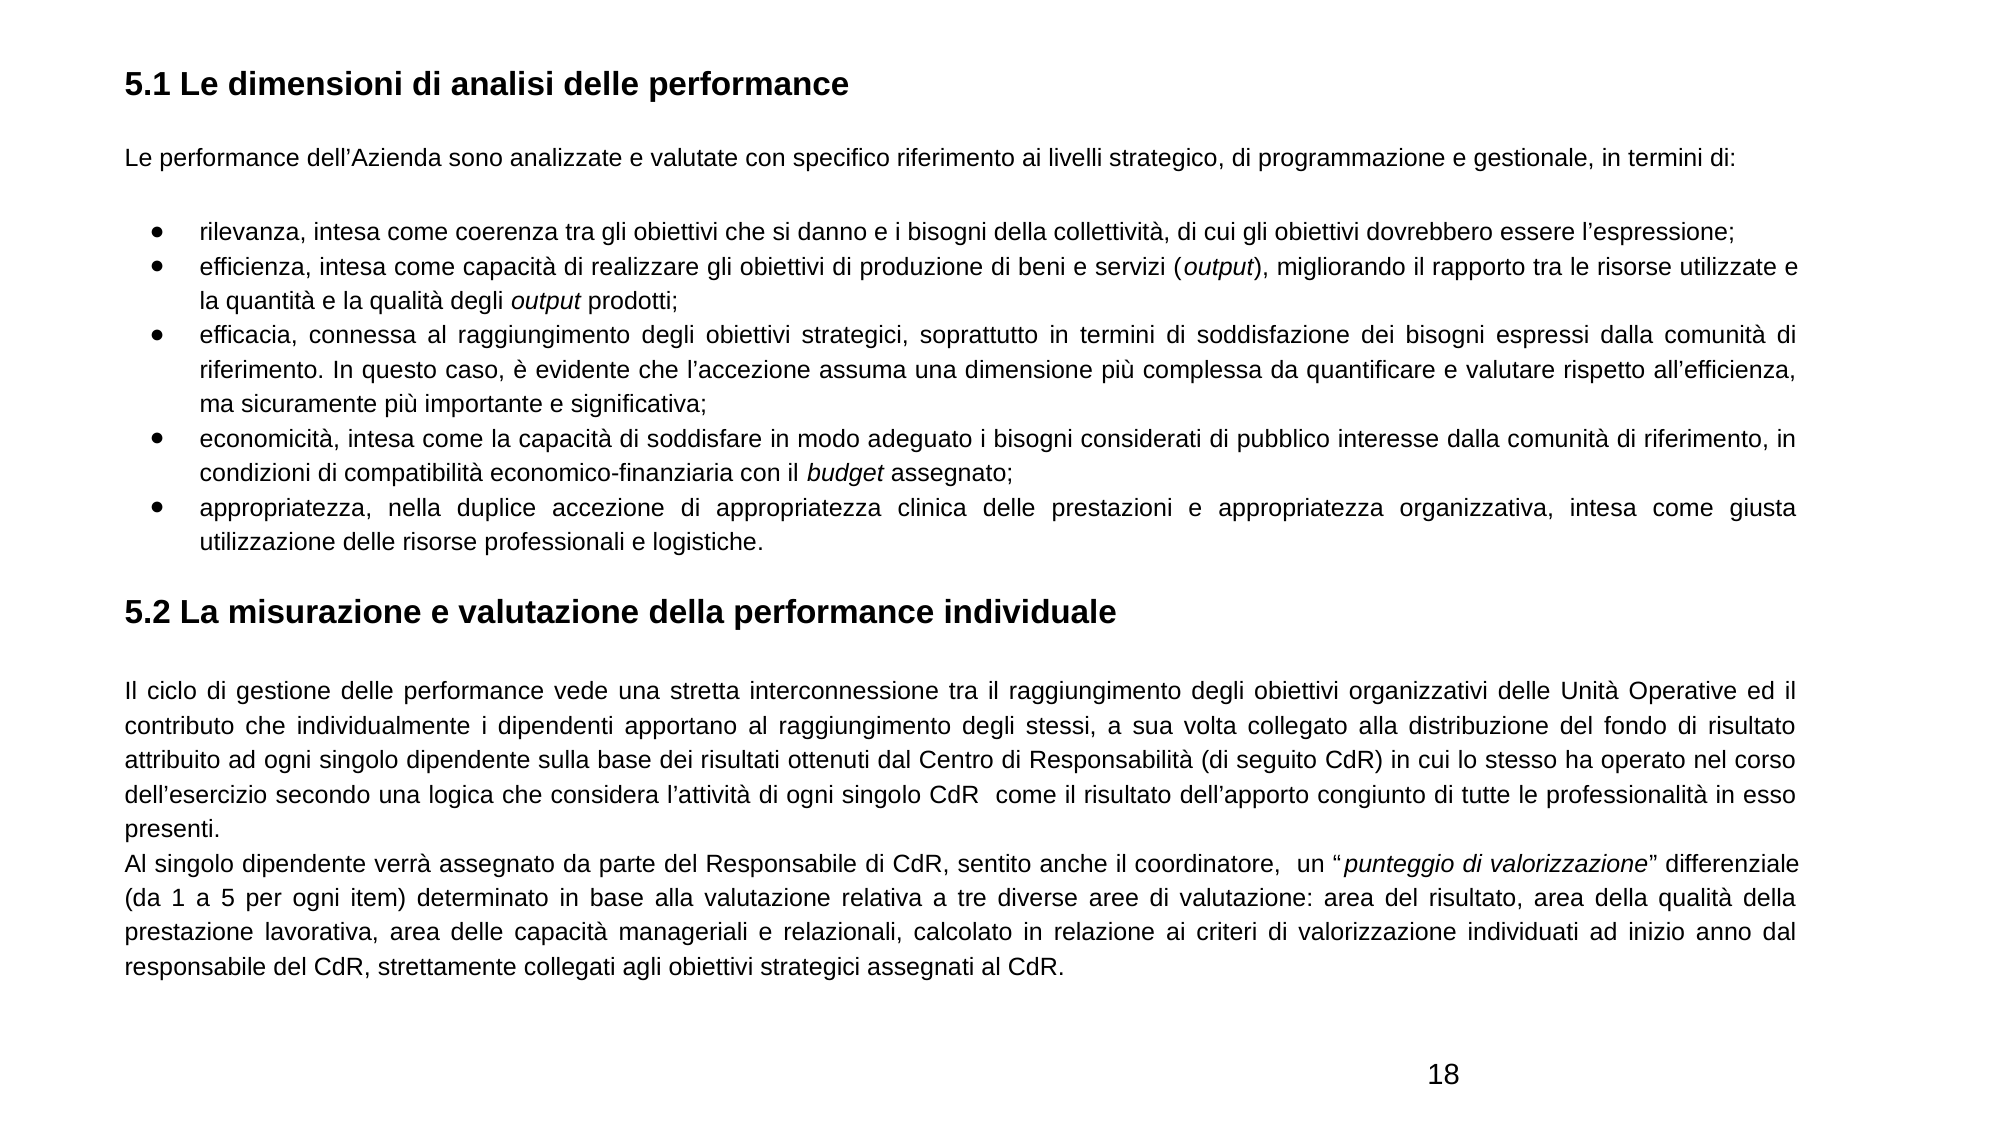

5.1 Le dimensioni di analisi delle performance
Le performance dell’Azienda sono analizzate e valutate con specifico riferimento ai livelli strategico, di programmazione e gestionale, in termini di:
rilevanza, intesa come coerenza tra gli obiettivi che si danno e i bisogni della collettività, di cui gli obiettivi dovrebbero essere l’espressione;
efficienza, intesa come capacità di realizzare gli obiettivi di produzione di beni e servizi (output), migliorando il rapporto tra le risorse utilizzate e la quantità e la qualità degli output prodotti;
efficacia, connessa al raggiungimento degli obiettivi strategici, soprattutto in termini di soddisfazione dei bisogni espressi dalla comunità di riferimento. In questo caso, è evidente che l’accezione assuma una dimensione più complessa da quantificare e valutare rispetto all’efficienza, ma sicuramente più importante e significativa;
economicità, intesa come la capacità di soddisfare in modo adeguato i bisogni considerati di pubblico interesse dalla comunità di riferimento, in condizioni di compatibilità economico-finanziaria con il budget assegnato;
appropriatezza, nella duplice accezione di appropriatezza clinica delle prestazioni e appropriatezza organizzativa, intesa come giusta utilizzazione delle risorse professionali e logistiche.
5.2 La misurazione e valutazione della performance individuale
Il ciclo di gestione delle performance vede una stretta interconnessione tra il raggiungimento degli obiettivi organizzativi delle Unità Operative ed il contributo che individualmente i dipendenti apportano al raggiungimento degli stessi, a sua volta collegato alla distribuzione del fondo di risultato attribuito ad ogni singolo dipendente sulla base dei risultati ottenuti dal Centro di Responsabilità (di seguito CdR) in cui lo stesso ha operato nel corso dell’esercizio secondo una logica che considera l’attività di ogni singolo CdR come il risultato dell’apporto congiunto di tutte le professionalità in esso presenti.
Al singolo dipendente verrà assegnato da parte del Responsabile di CdR, sentito anche il coordinatore, un “punteggio di valorizzazione” differenziale (da 1 a 5 per ogni item) determinato in base alla valutazione relativa a tre diverse aree di valutazione: area del risultato, area della qualità della prestazione lavorativa, area delle capacità manageriali e relazionali, calcolato in relazione ai criteri di valorizzazione individuati ad inizio anno dal responsabile del CdR, strettamente collegati agli obiettivi strategici assegnati al CdR.